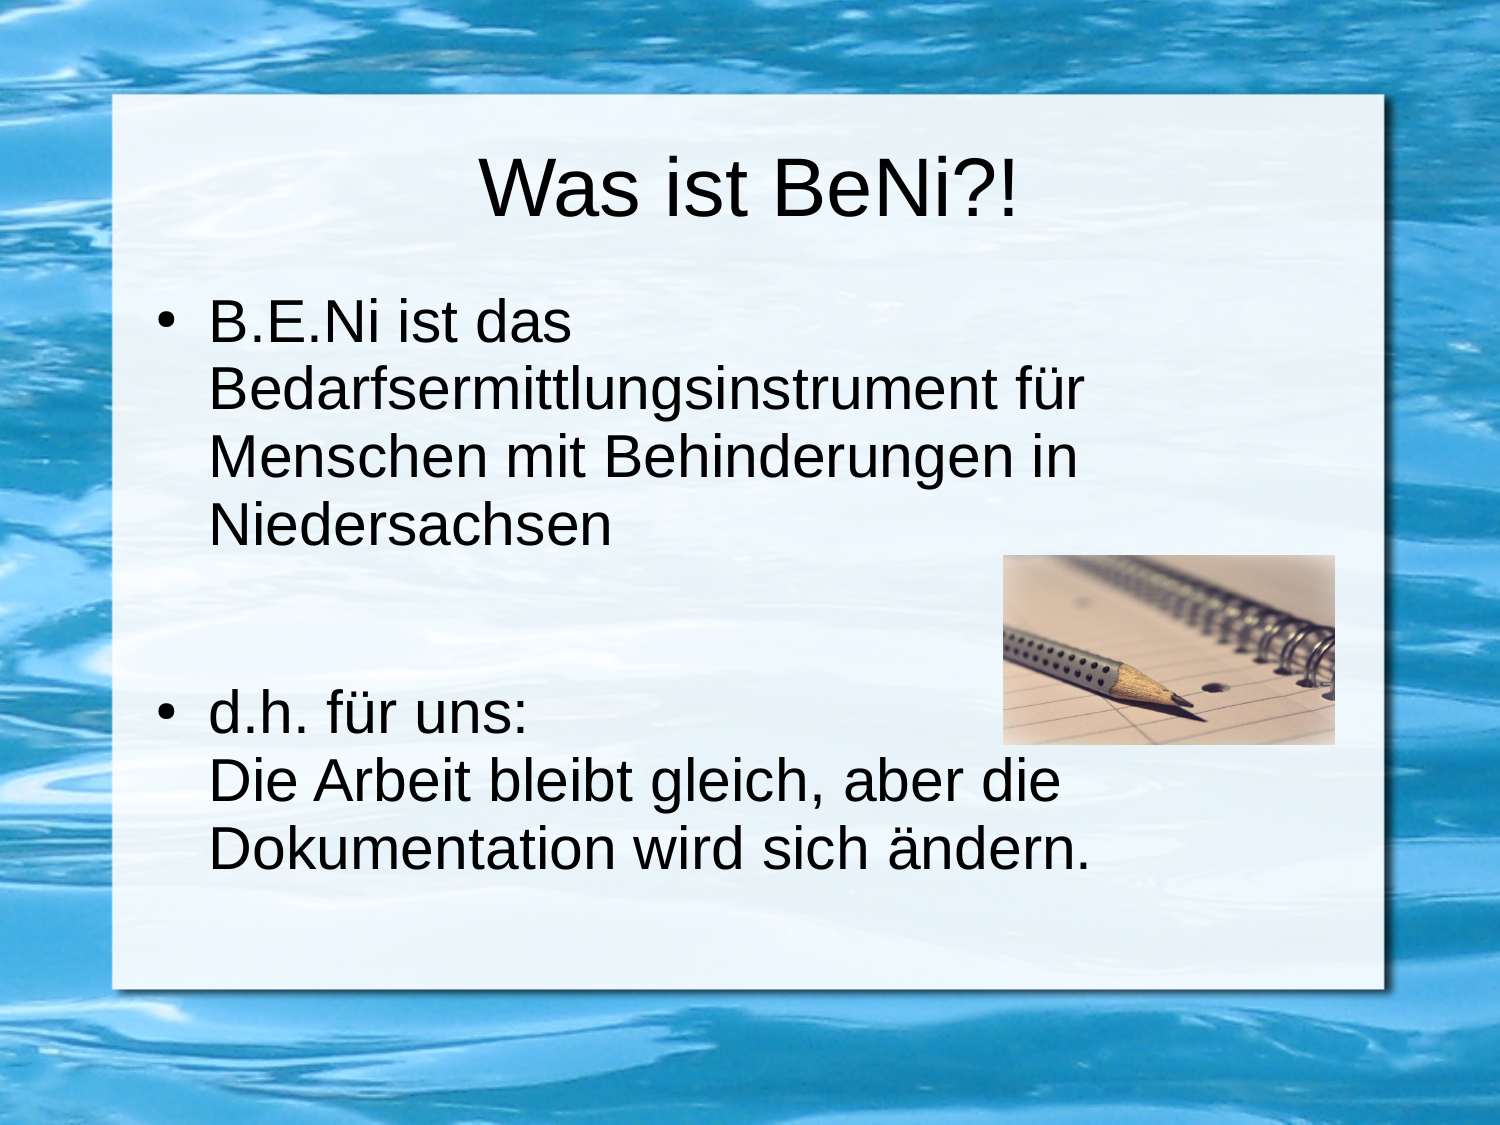

# Was ist BeNi?!
B.E.Ni ist das Bedarfsermittlungsinstrument für Menschen mit Behinderungen in Niedersachsen
d.h. für uns:
Die Arbeit bleibt gleich, aber die Dokumentation wird sich ändern.